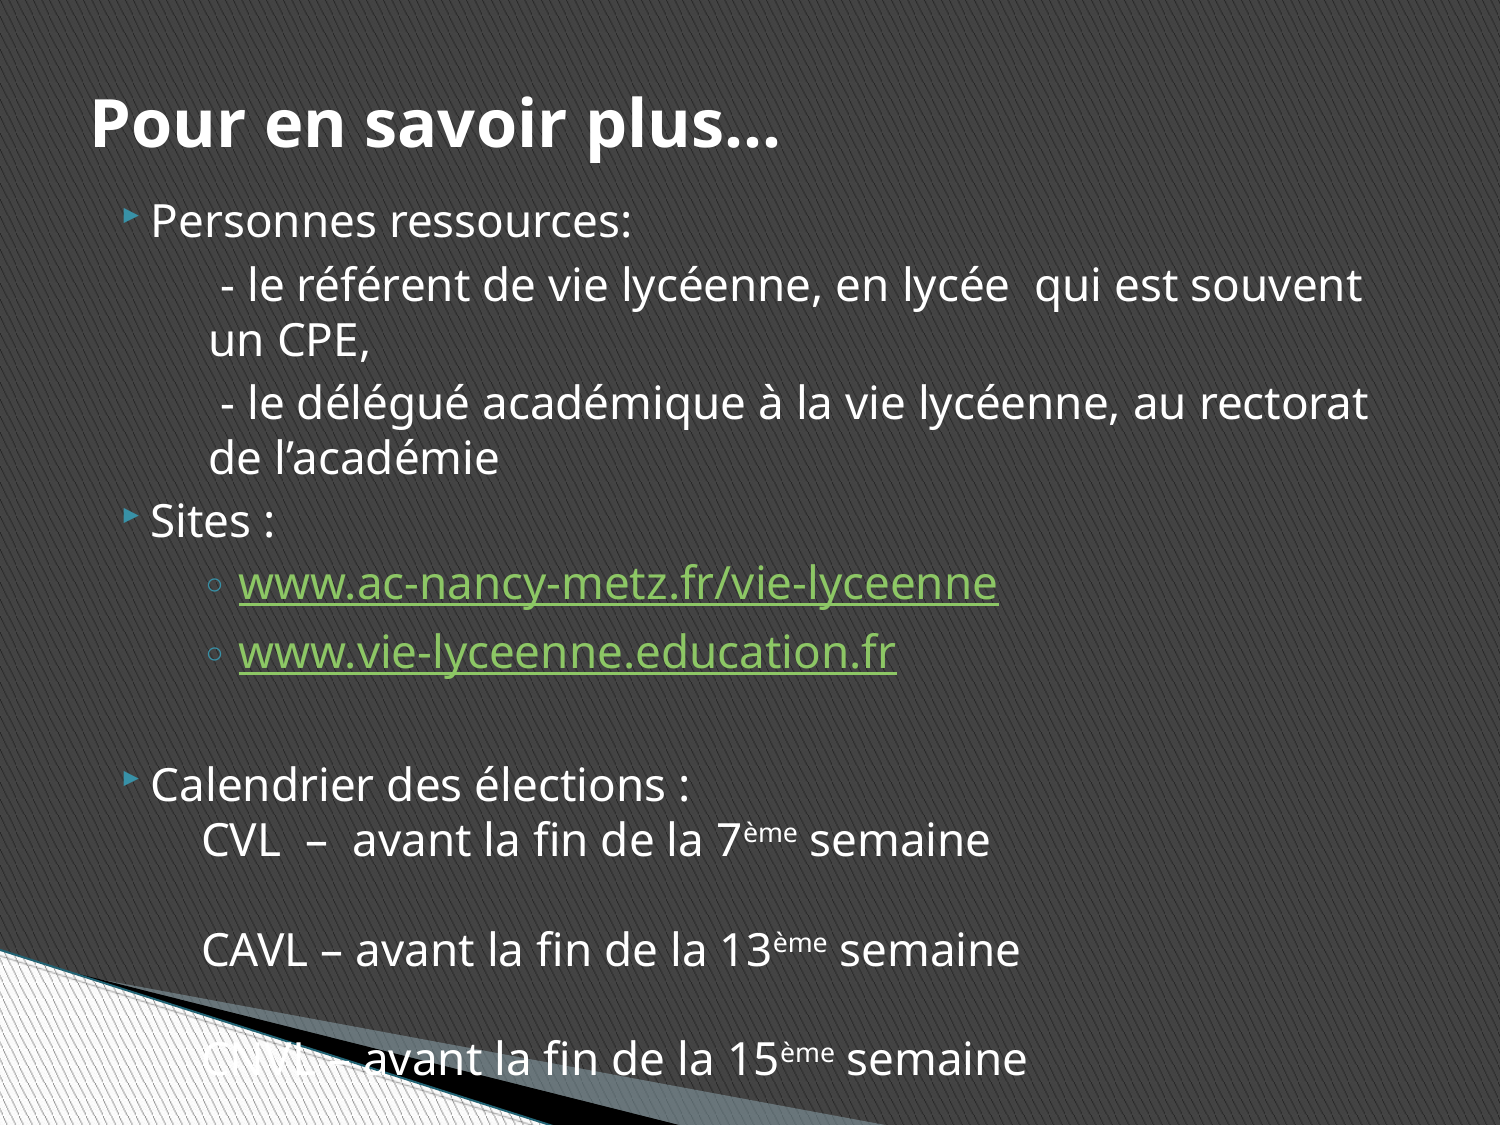

Pour en savoir plus…
# Personnes ressources:
	 - le référent de vie lycéenne, en lycée qui est souvent un CPE,
	 - le délégué académique à la vie lycéenne, au rectorat de l’académie
Sites :
www.ac-nancy-metz.fr/vie-lyceenne
www.vie-lyceenne.education.fr
Calendrier des élections :
CVL – avant la fin de la 7ème semaine
CAVL – avant la fin de la 13ème semaine
CNVL – avant la fin de la 15ème semaine